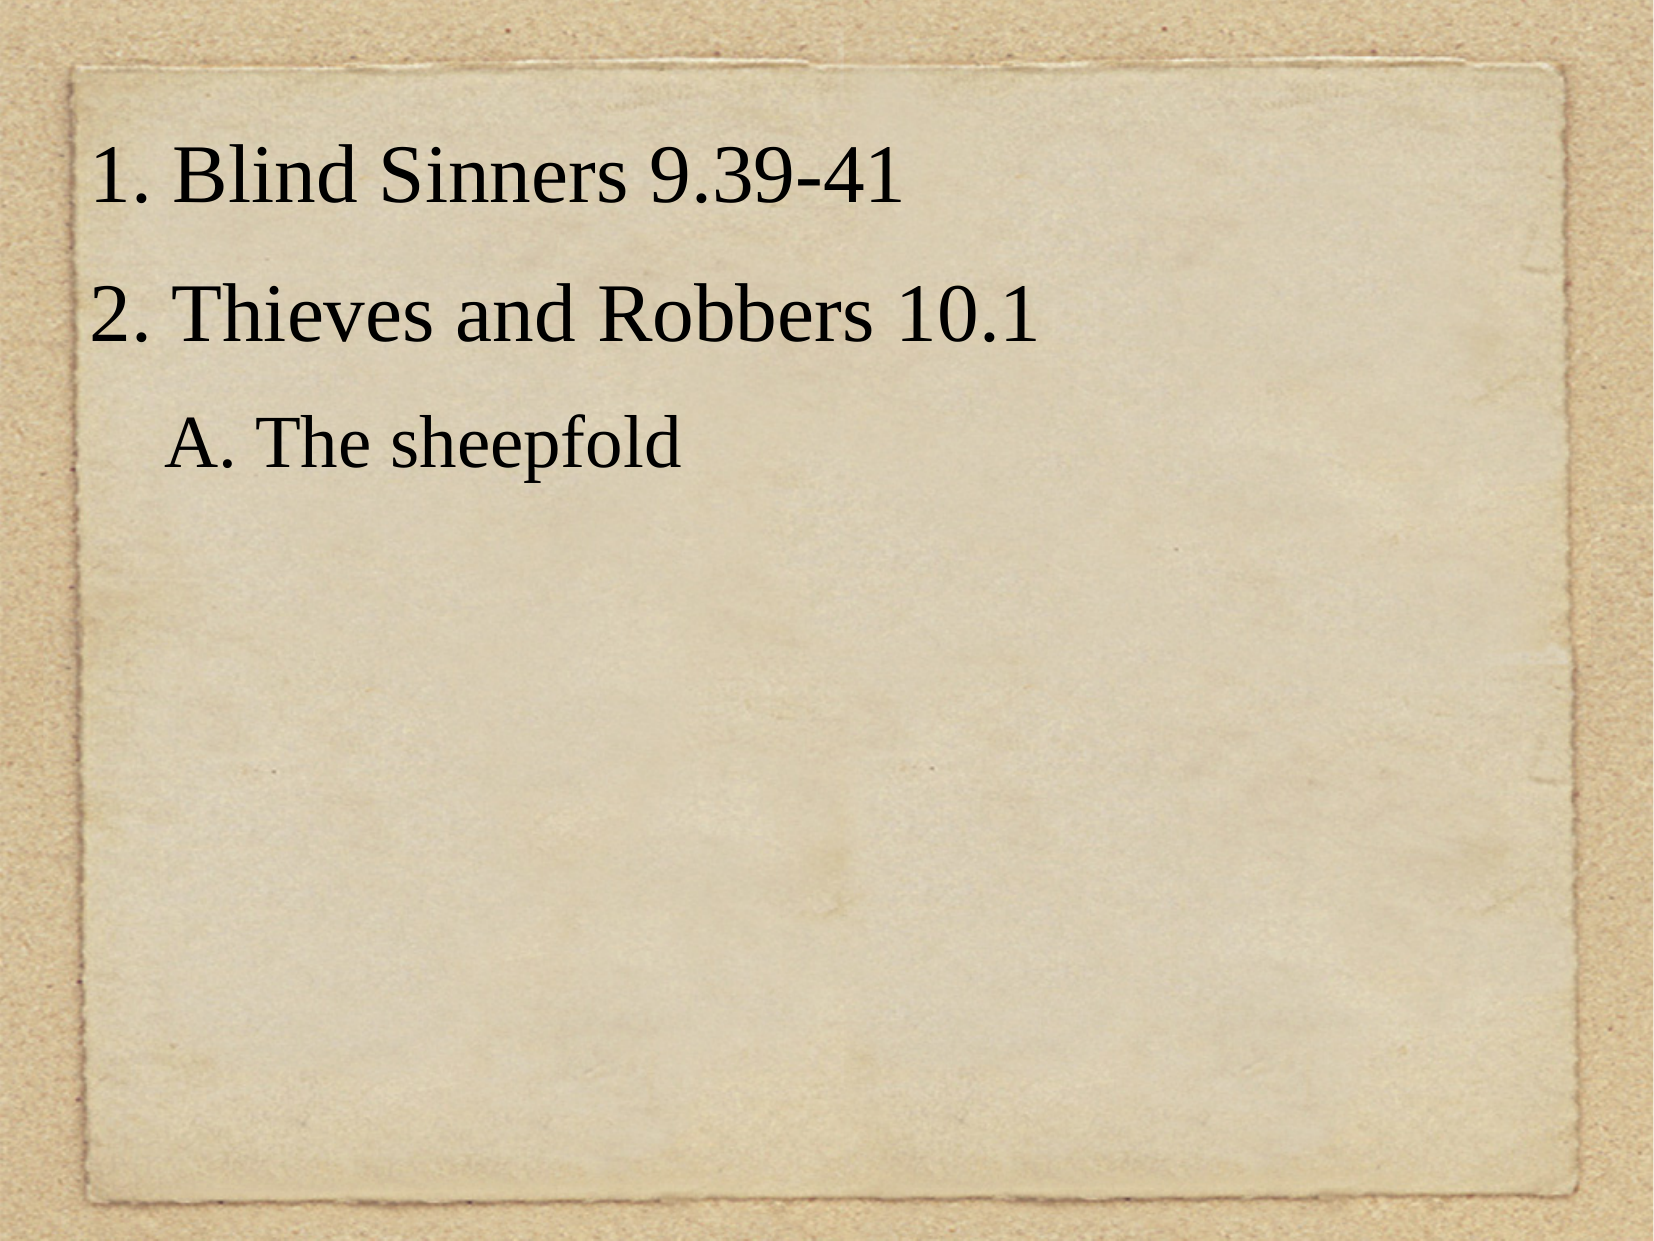

1. Blind Sinners 9.39-41
2. Thieves and Robbers 10.1
	A. The sheepfold